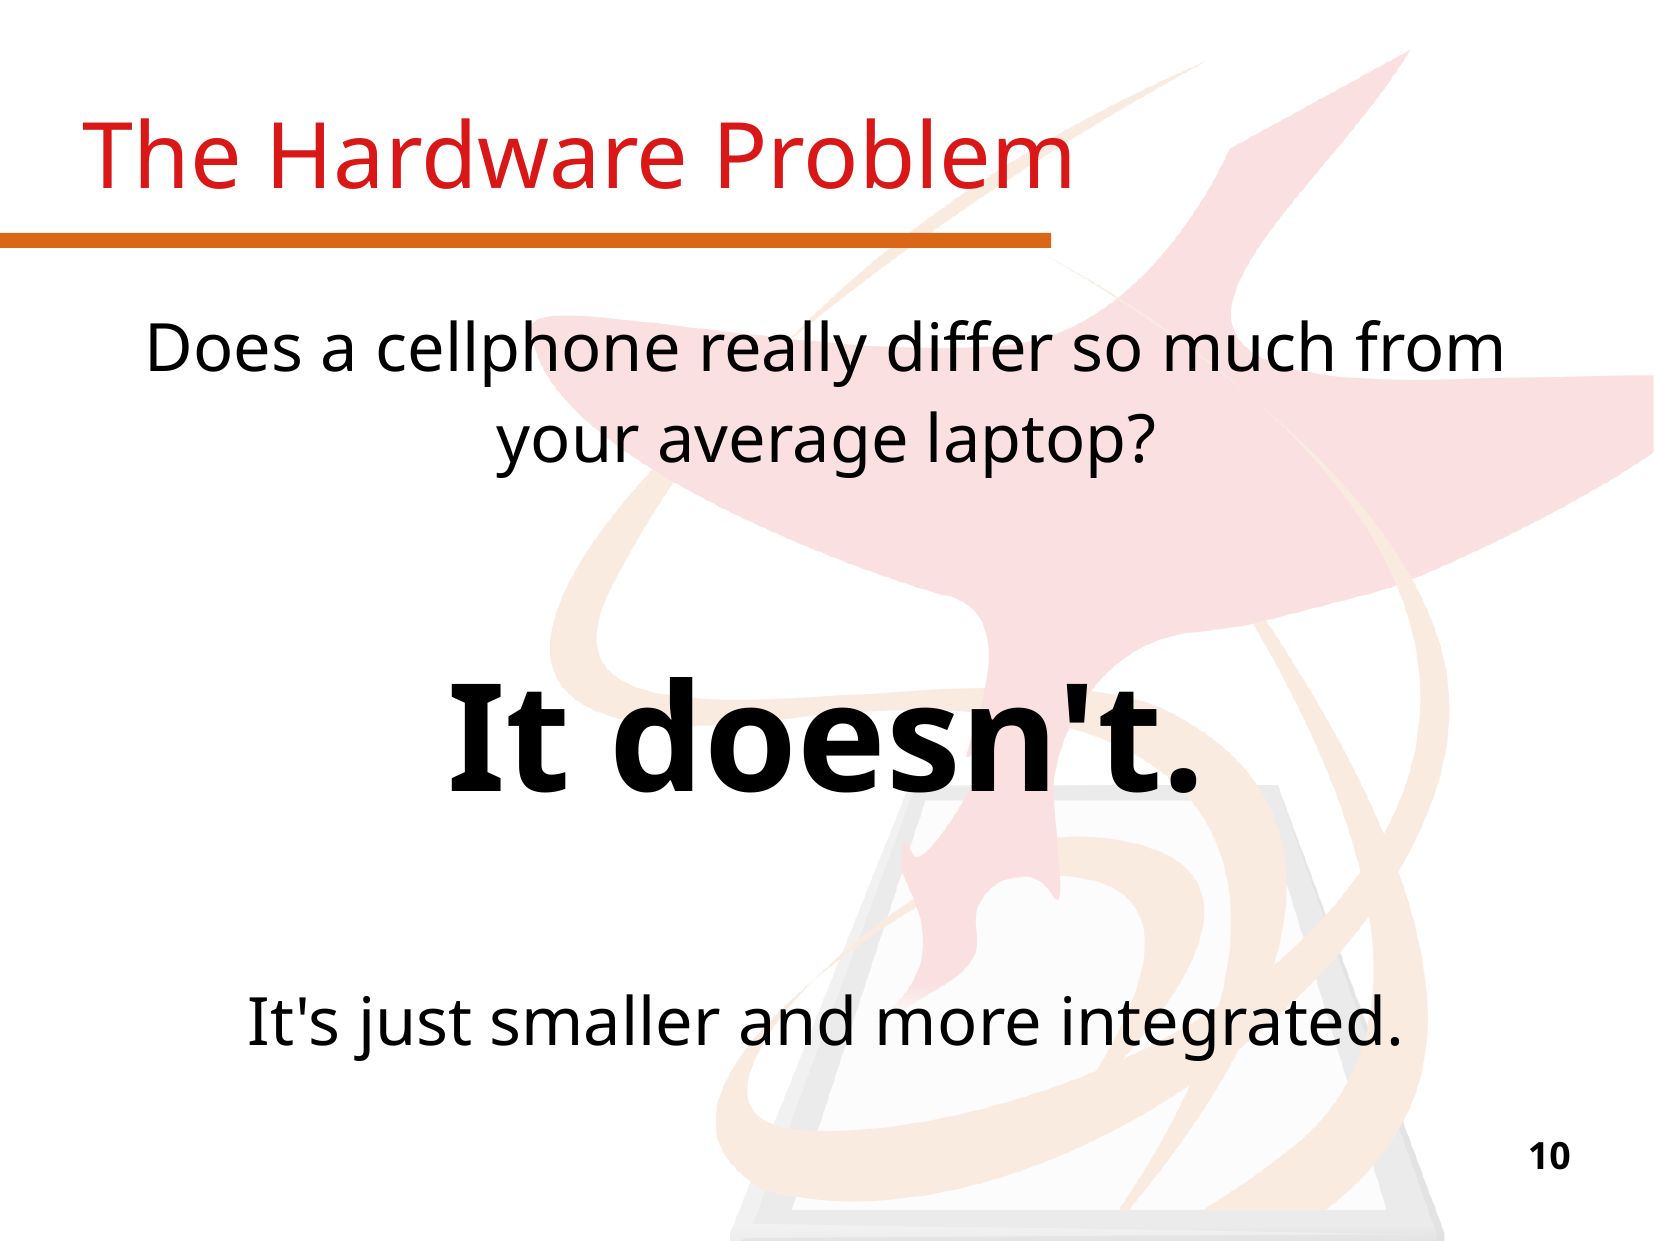

# The Hardware Problem
Does a cellphone really differ so much from your average laptop?
It doesn't.
It's just smaller and more integrated.
10